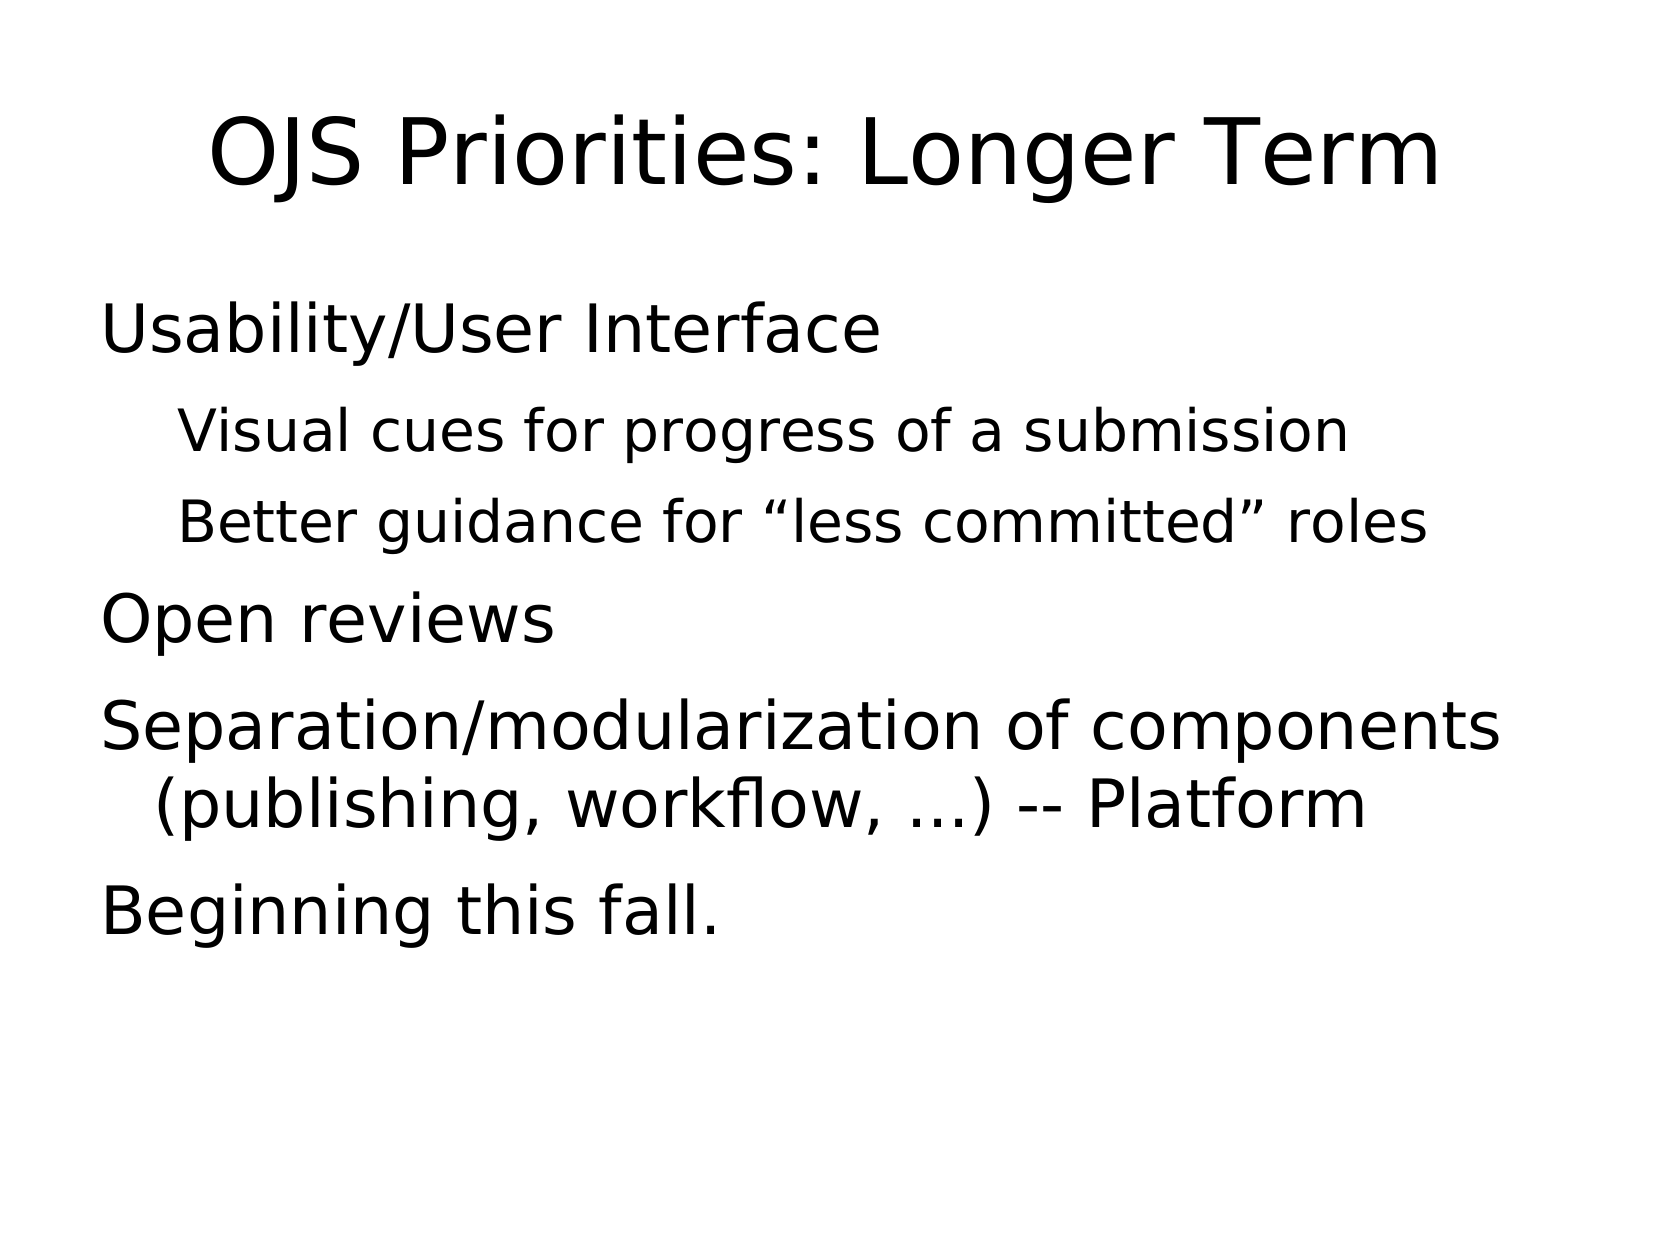

# OJS Priorities: Longer Term
Usability/User Interface
Visual cues for progress of a submission
Better guidance for “less committed” roles
Open reviews
Separation/modularization of components (publishing, workflow, ...) -- Platform
Beginning this fall.